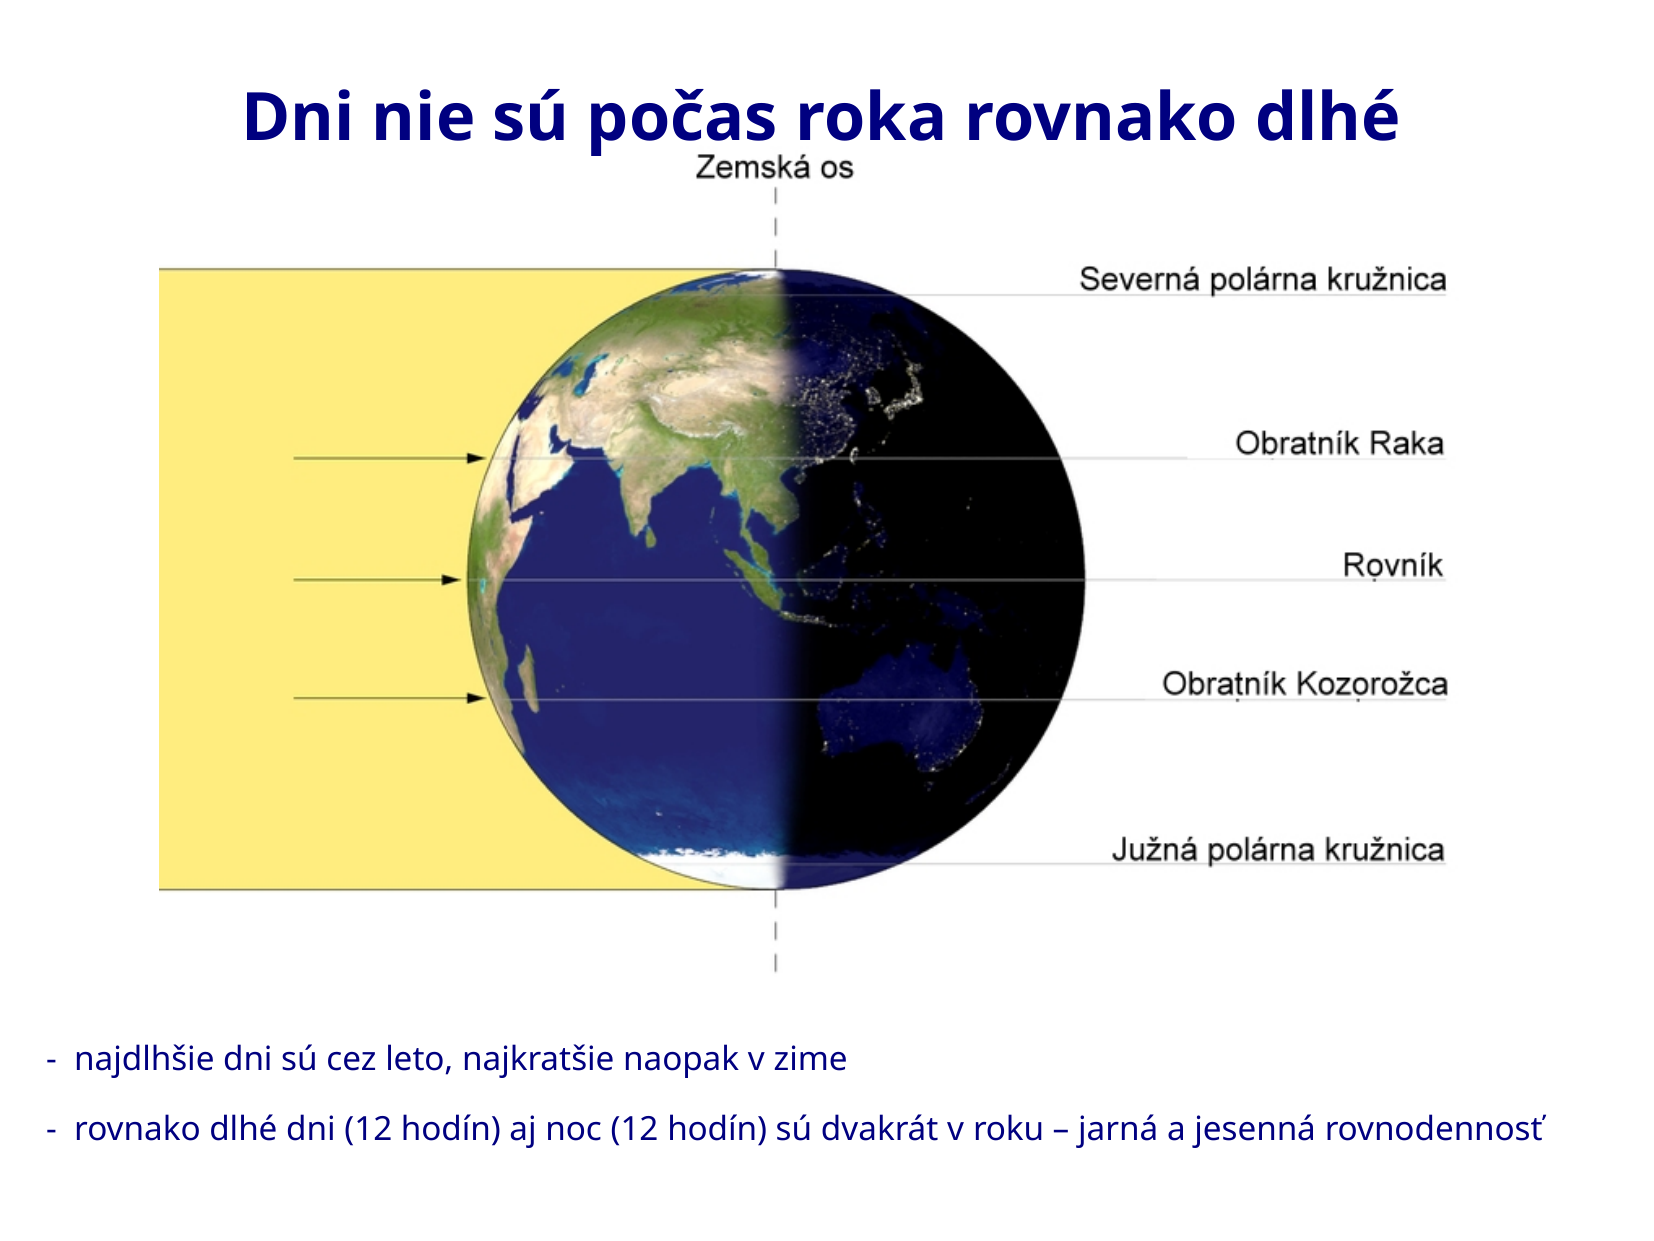

Dni nie sú počas roka rovnako dlhé
- najdlhšie dni sú cez leto, najkratšie naopak v zime
- rovnako dlhé dni (12 hodín) aj noc (12 hodín) sú dvakrát v roku – jarná a jesenná rovnodennosť